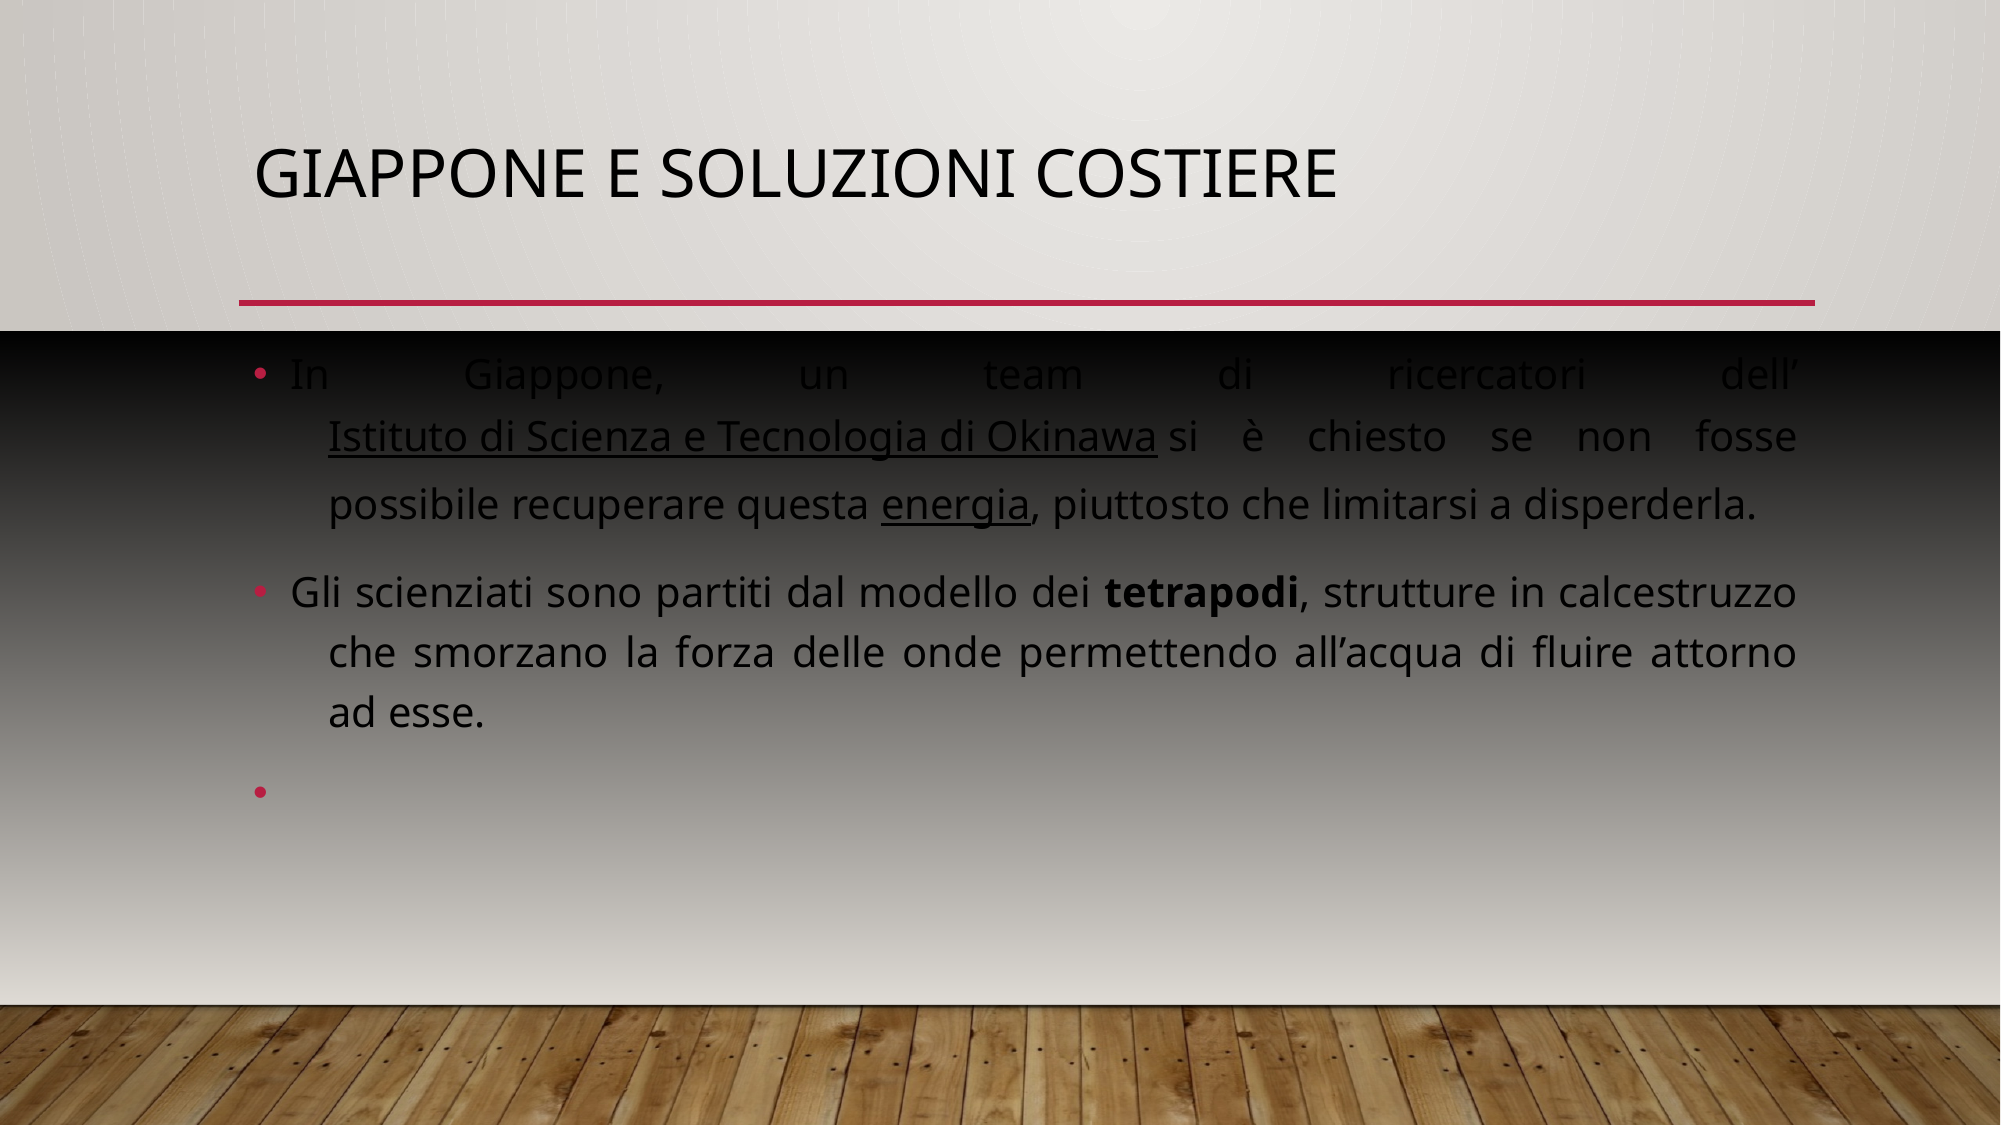

# Giappone e soluzioni costiere
In Giappone, un team di ricercatori dell’Istituto di Scienza e Tecnologia di Okinawa si è chiesto se non fosse possibile recuperare questa energia, piuttosto che limitarsi a disperderla.
Gli scienziati sono partiti dal modello dei tetrapodi, strutture in calcestruzzo che smorzano la forza delle onde permettendo all’acqua di fluire attorno ad esse.